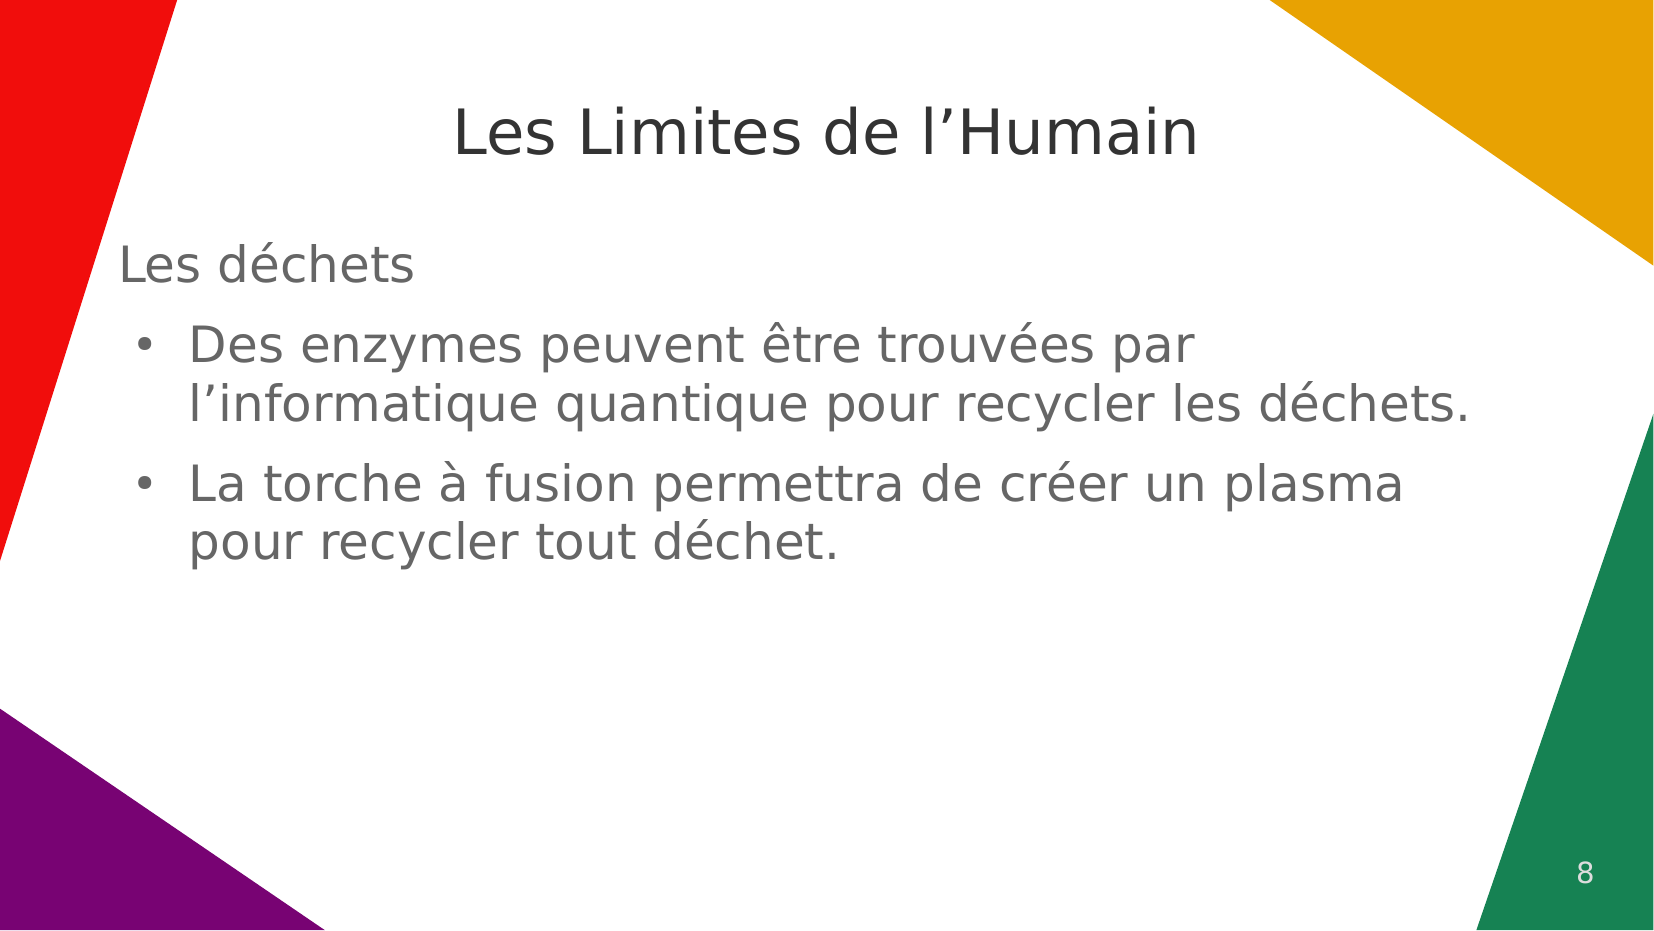

# Les Limites de l’Humain
Les déchets
Des enzymes peuvent être trouvées par l’informatique quantique pour recycler les déchets.
La torche à fusion permettra de créer un plasma pour recycler tout déchet.
8